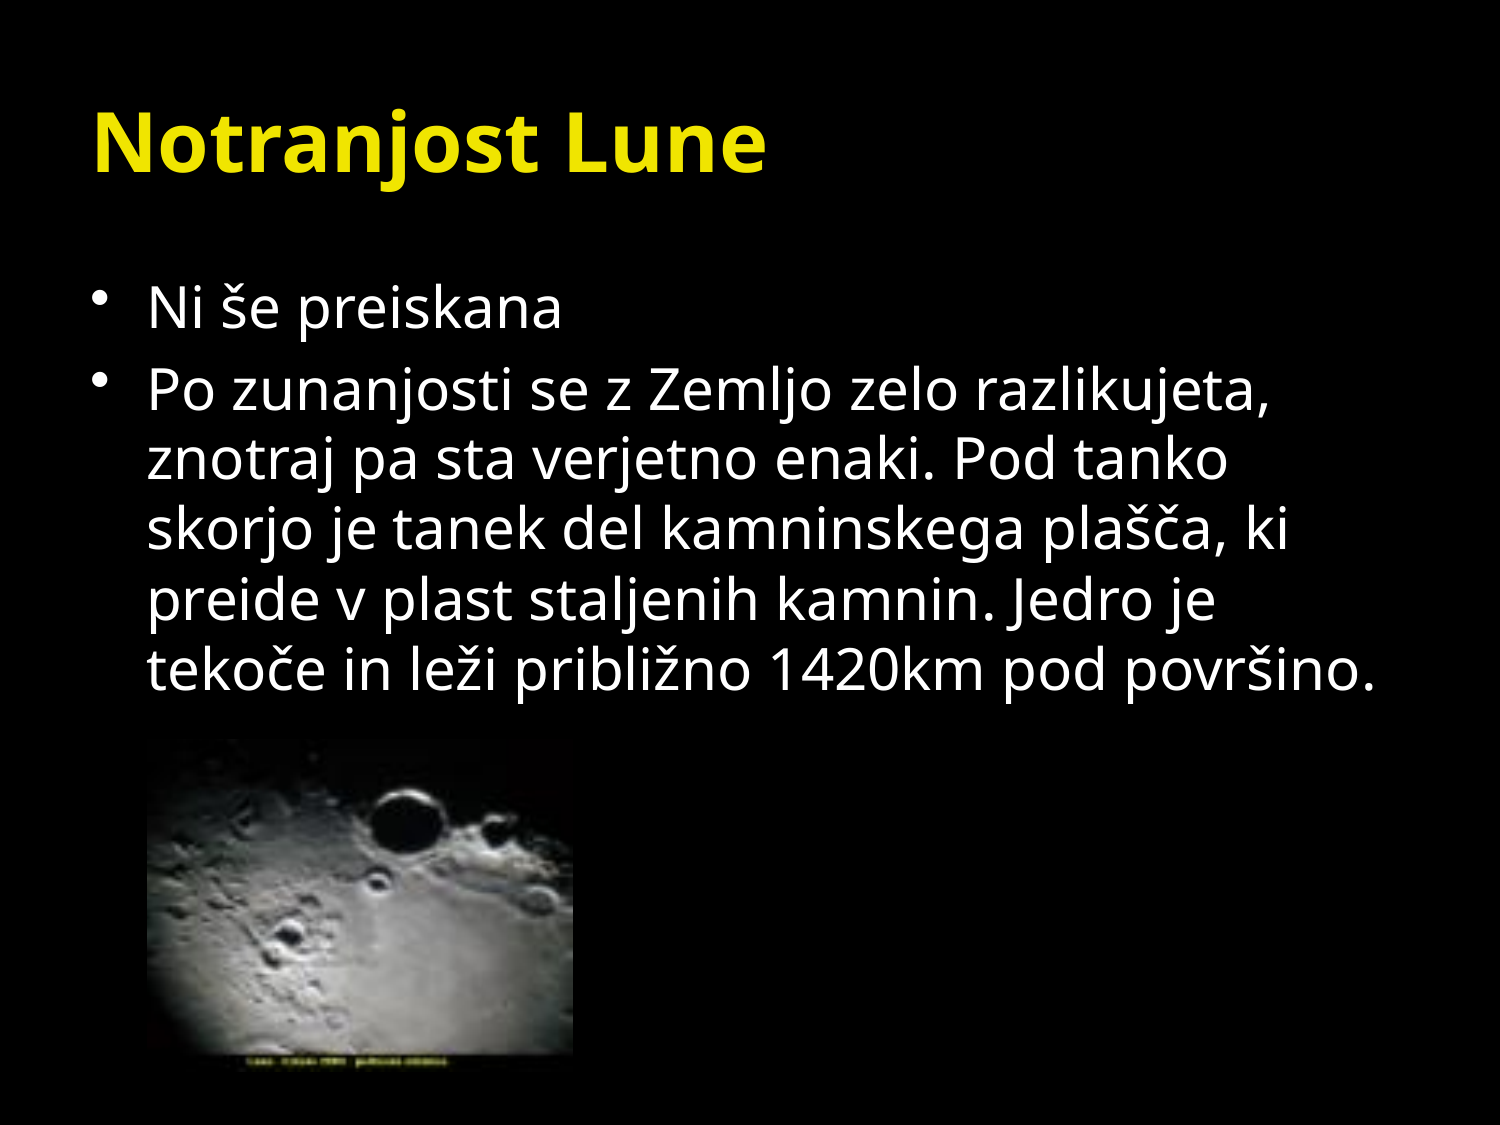

# Notranjost Lune
Ni še preiskana
Po zunanjosti se z Zemljo zelo razlikujeta, znotraj pa sta verjetno enaki. Pod tanko skorjo je tanek del kamninskega plašča, ki preide v plast staljenih kamnin. Jedro je tekoče in leži približno 1420km pod površino.